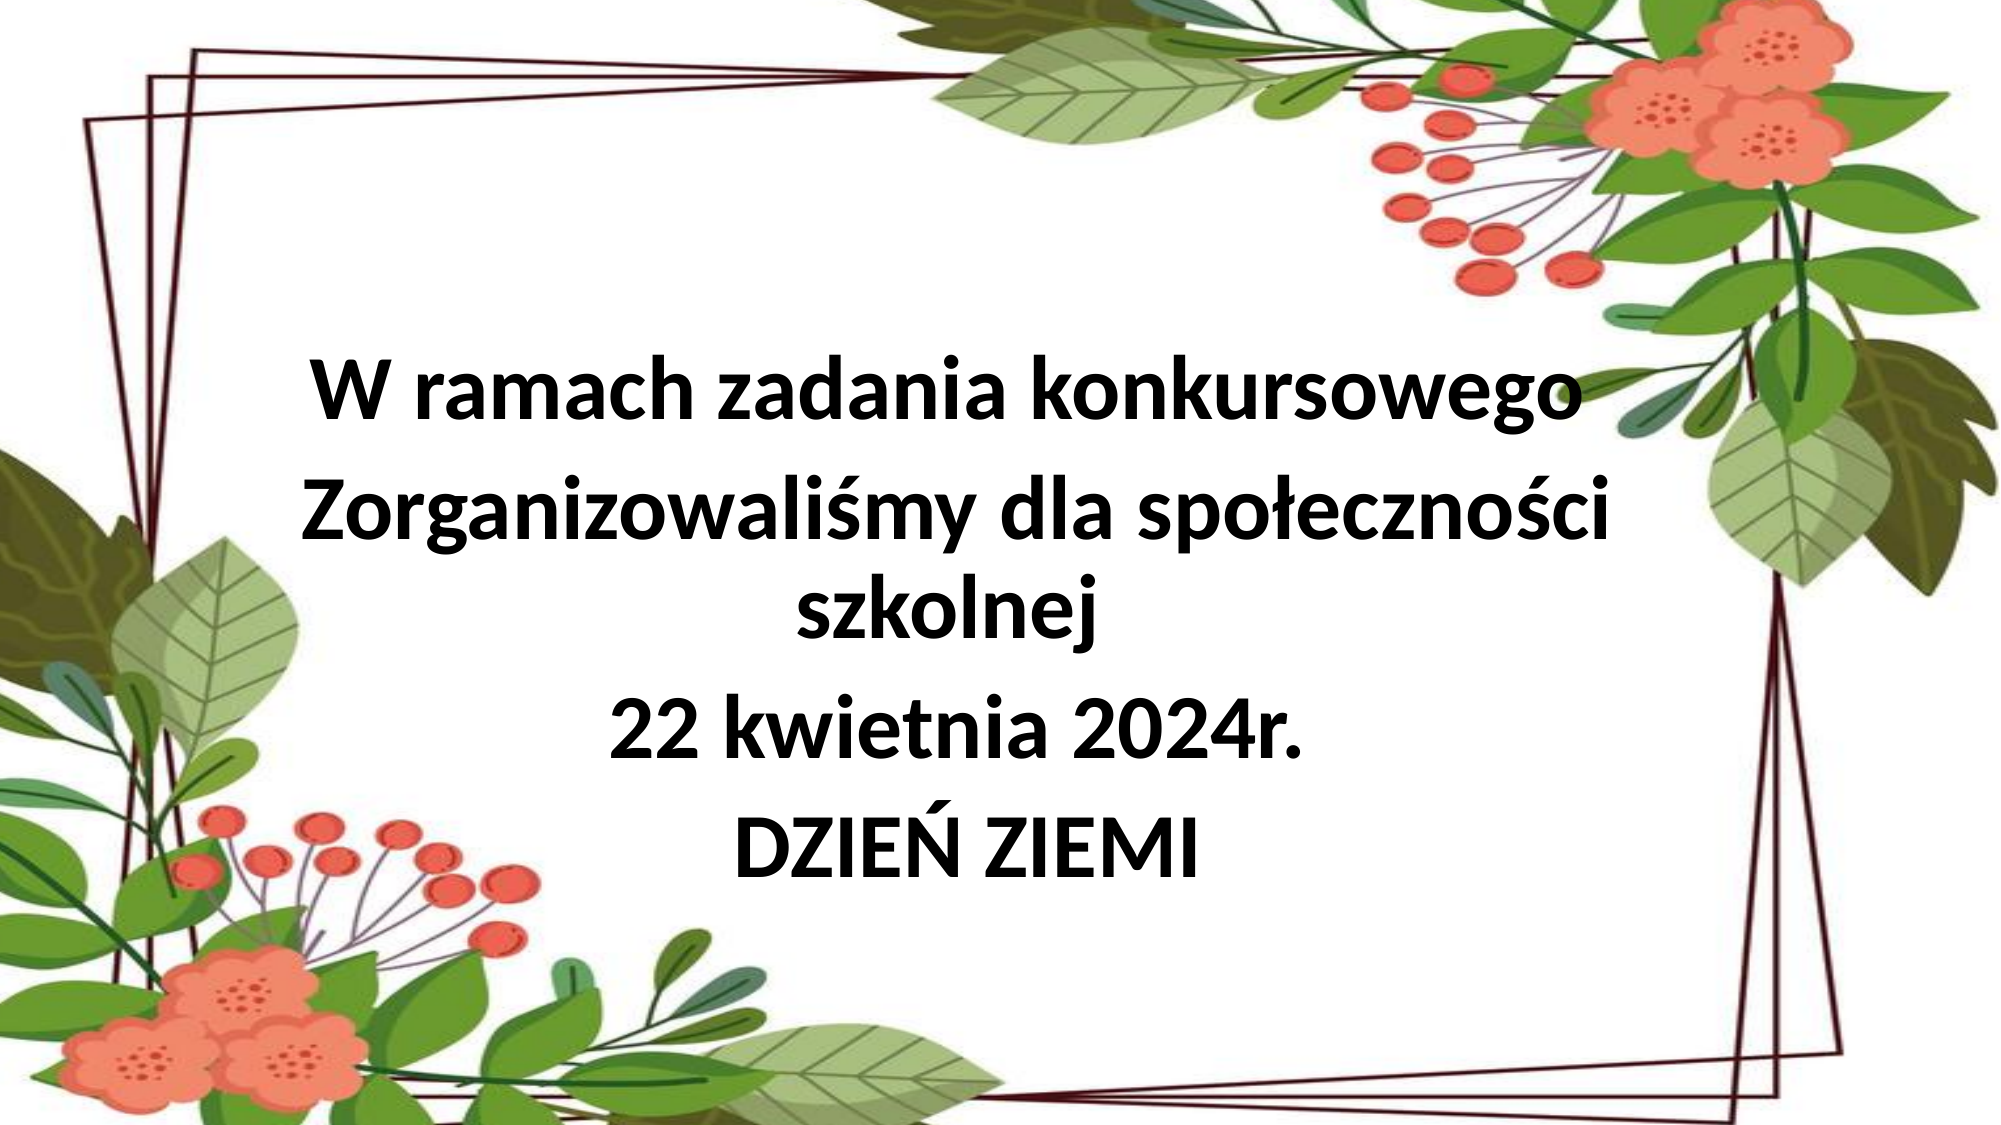

# W ramach zadania konkursowego
Zorganizowaliśmy dla społeczności szkolnej
22 kwietnia 2024r.
 DZIEŃ ZIEMI